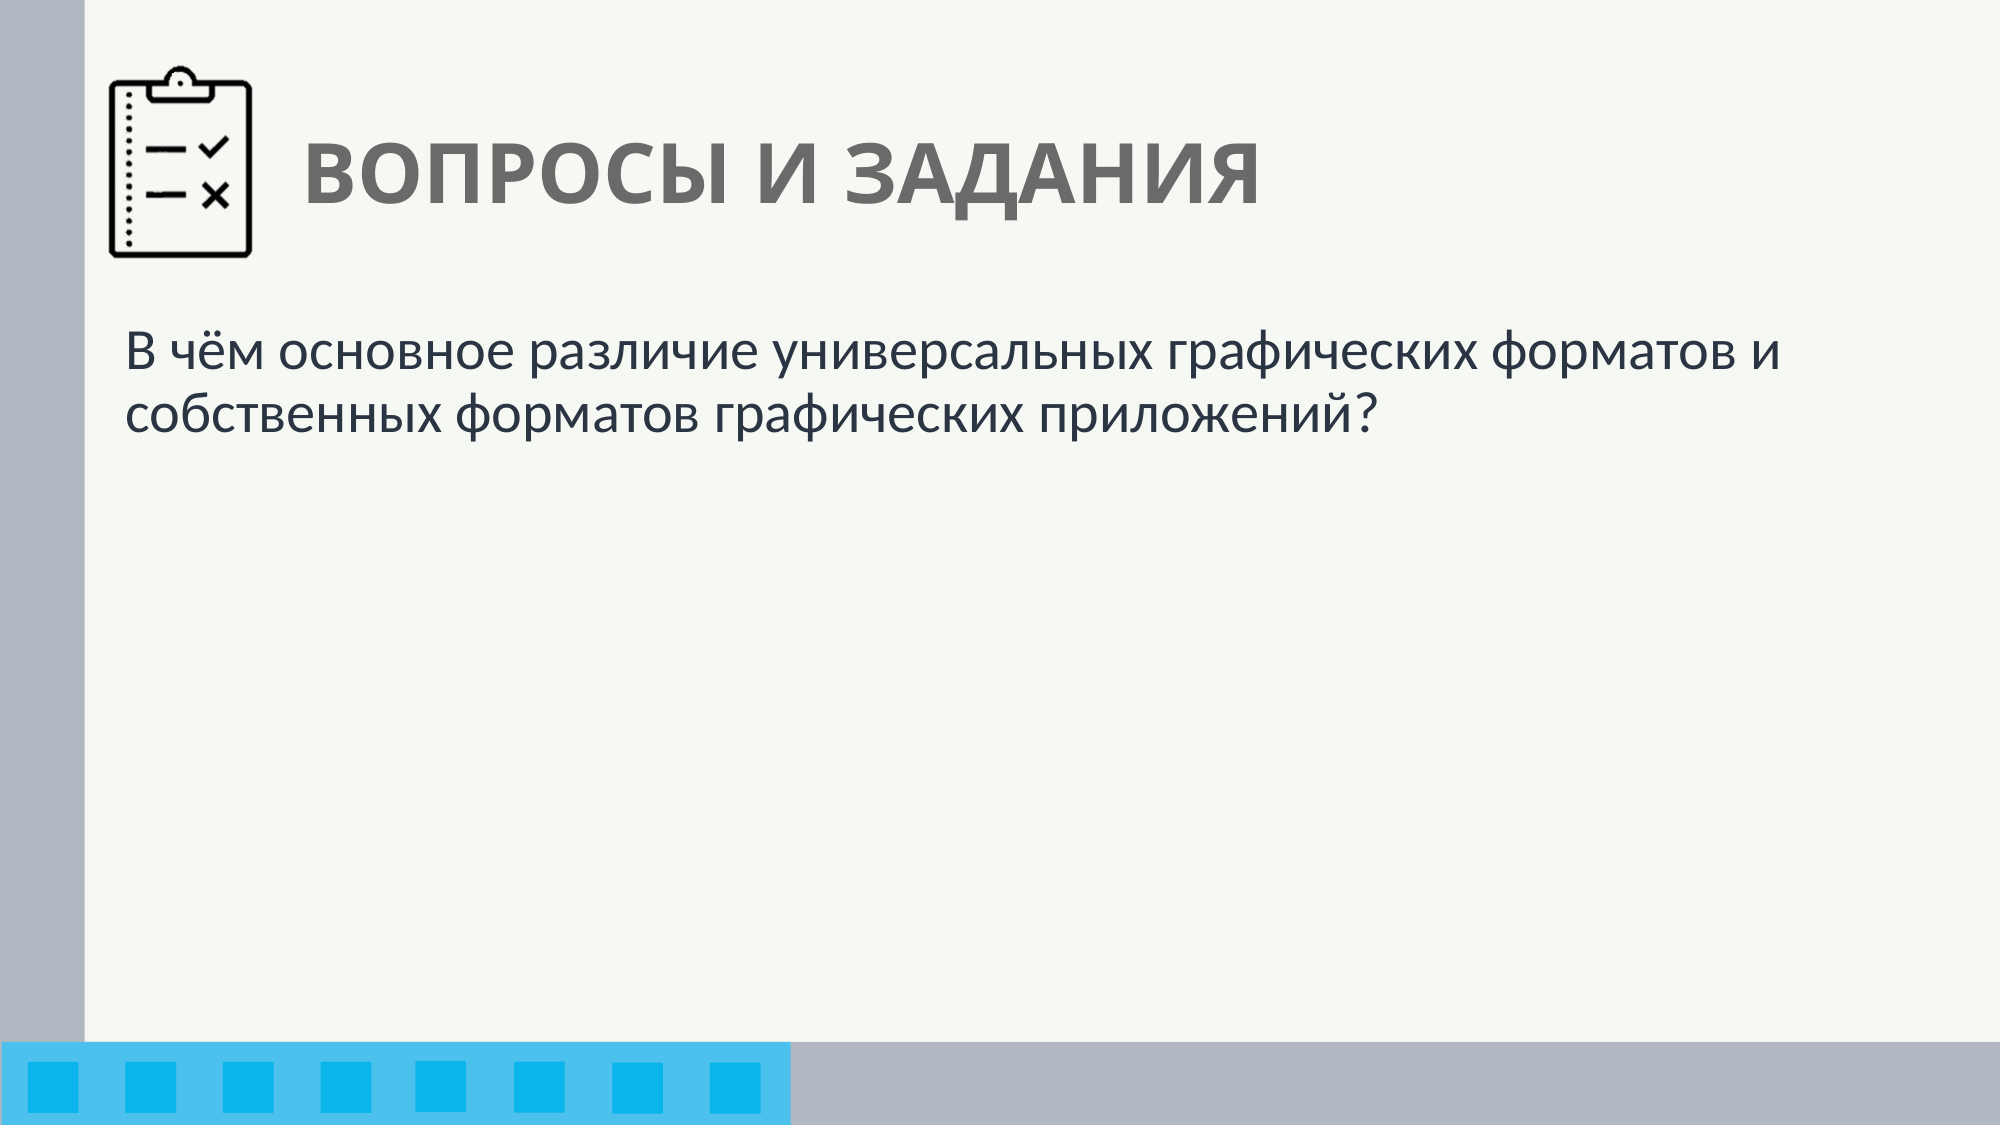

# ВОПРОСЫ И ЗАДАНИЯ
В чём основное различие универсальных графических форматов и собственных форматов графических приложений?